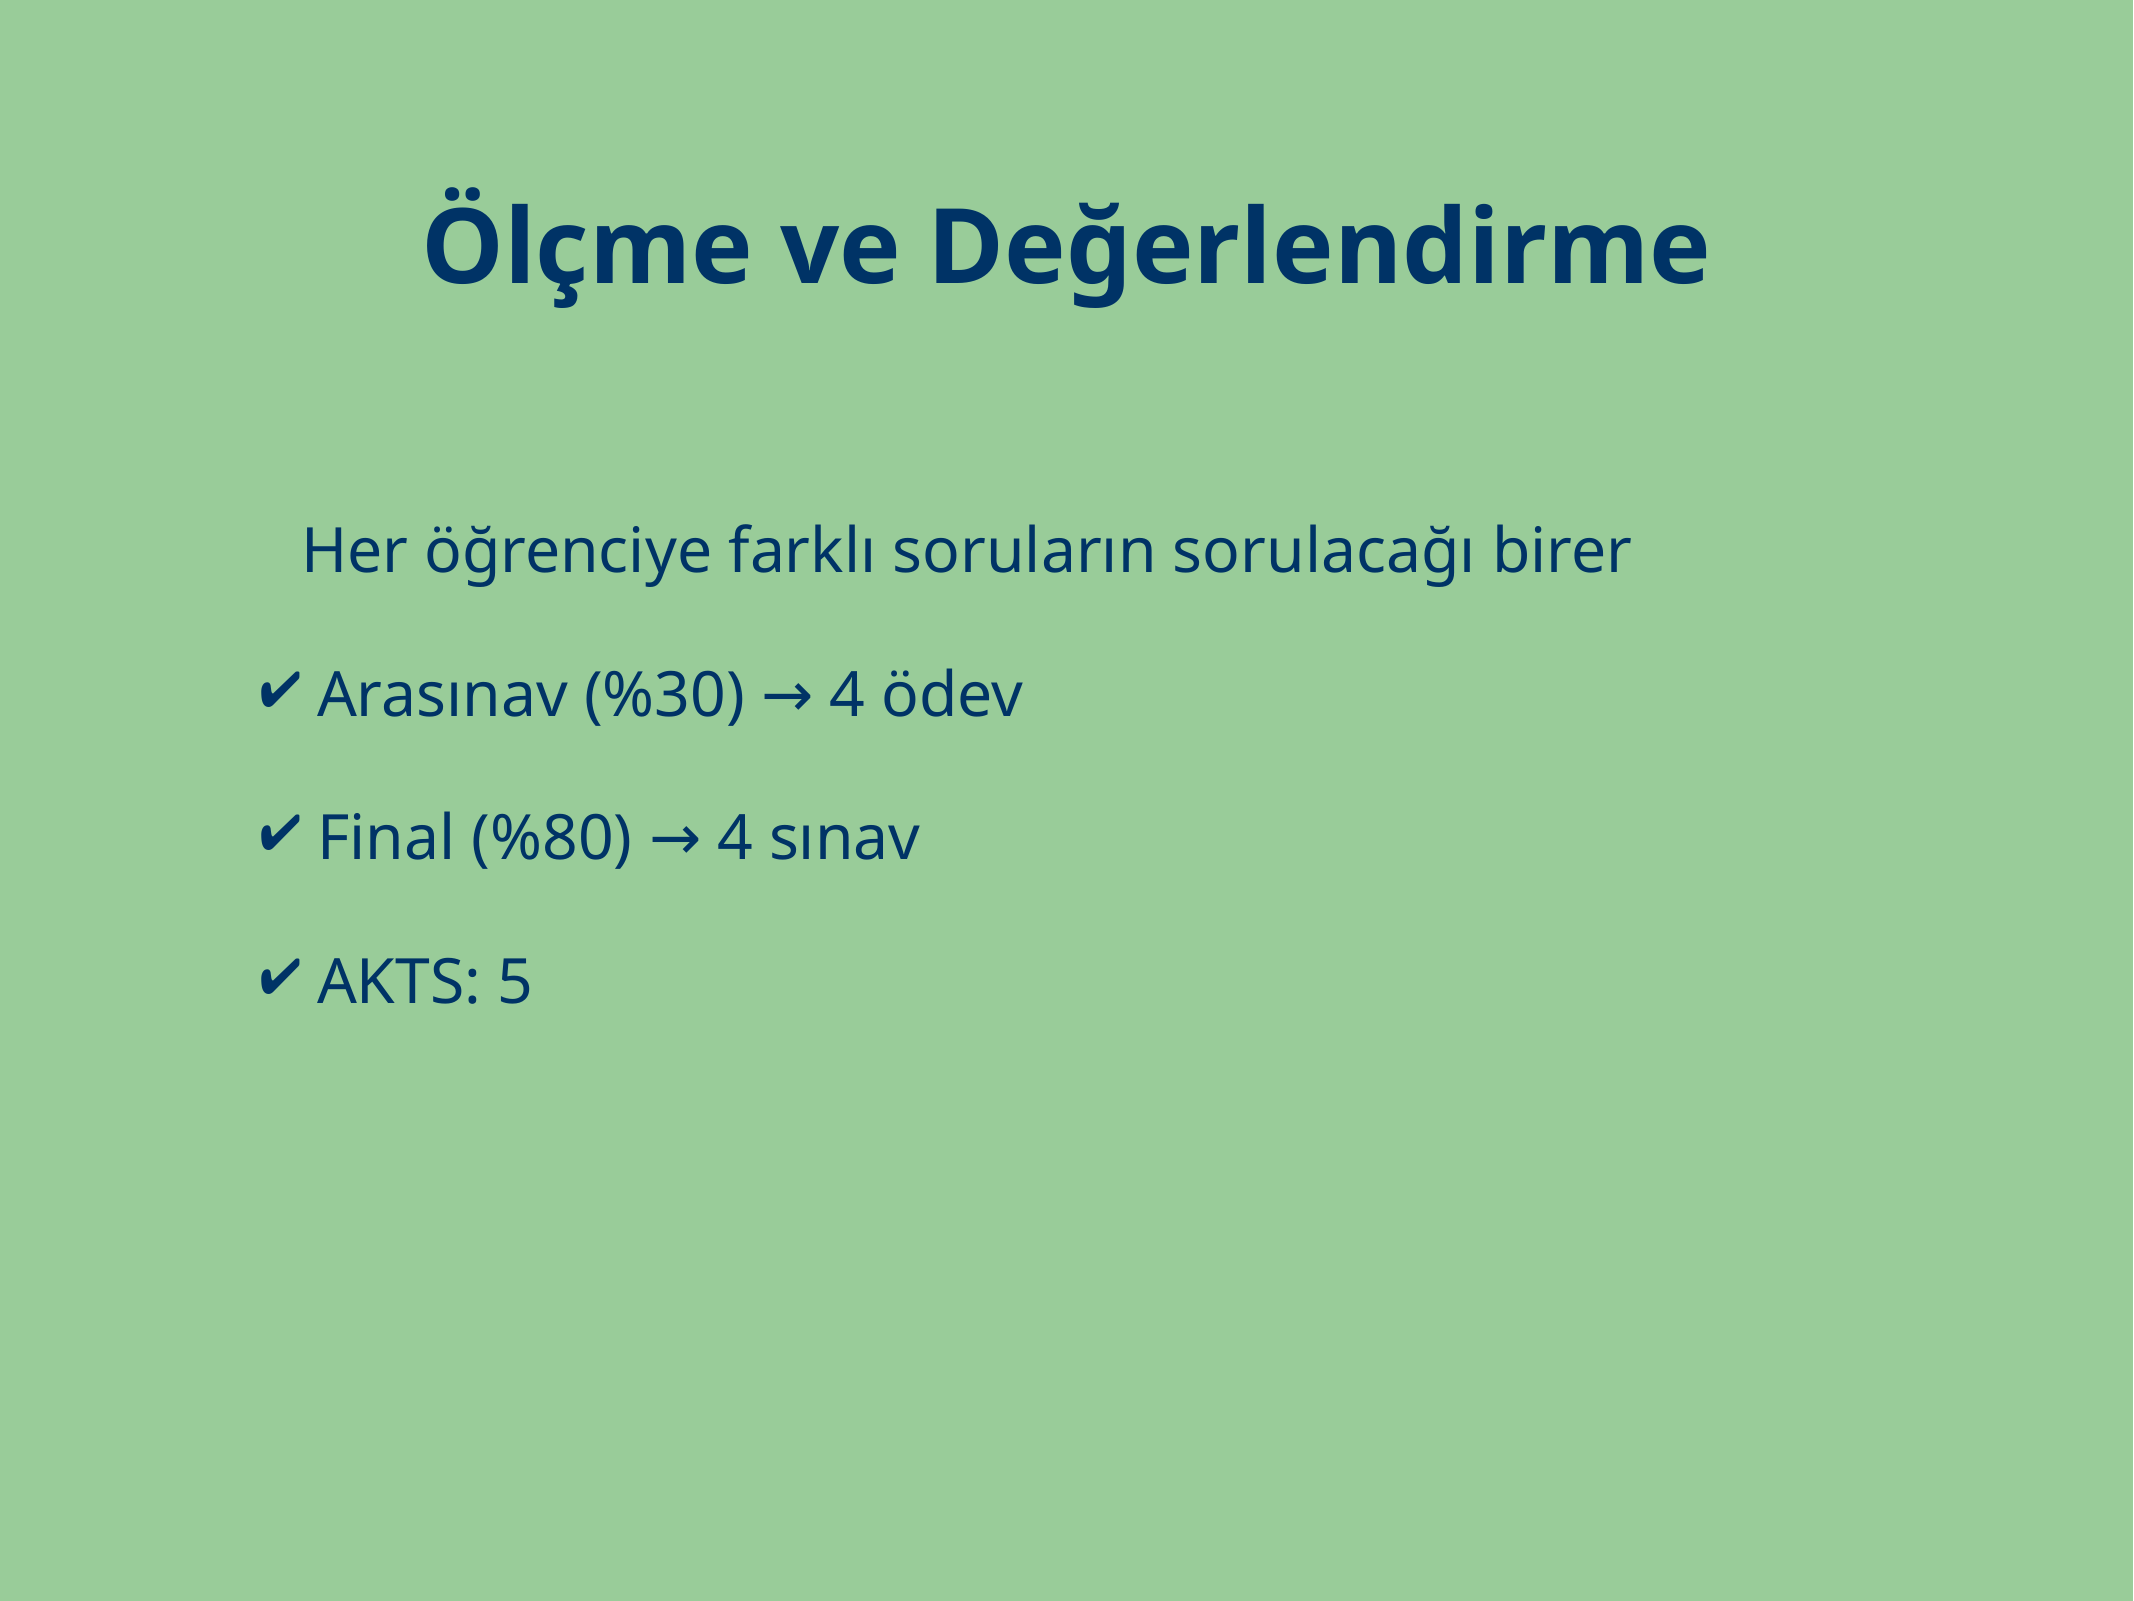

# Ölçme ve Değerlendirme
Her öğrenciye farklı soruların sorulacağı birer
 Arasınav (%30) → 4 ödev
 Final (%80) → 4 sınav
 AKTS: 5